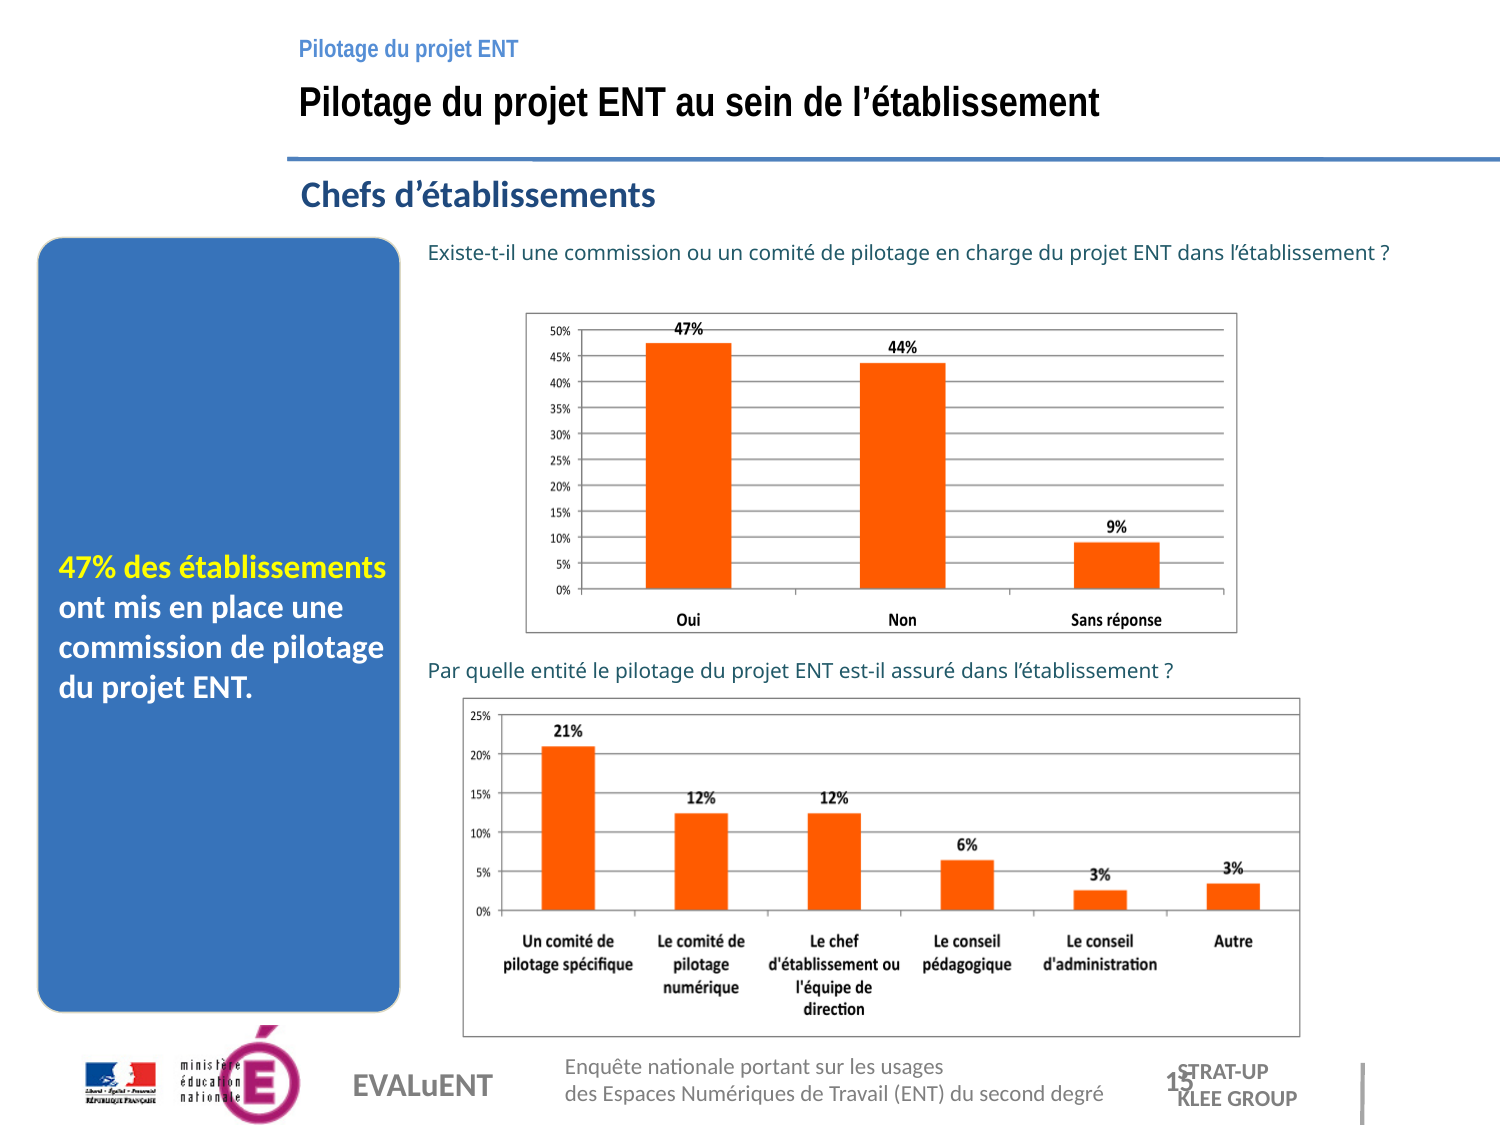

Pilotage du projet ENT
Pilotage du projet ENT au sein de l’établissement
Chefs d’établissements
Existe-t-il une commission ou un comité de pilotage en charge du projet ENT dans l’établissement ?
47% des établissements
ont mis en place une commission de pilotage du projet ENT.
Par quelle entité le pilotage du projet ENT est-il assuré dans l’établissement ?